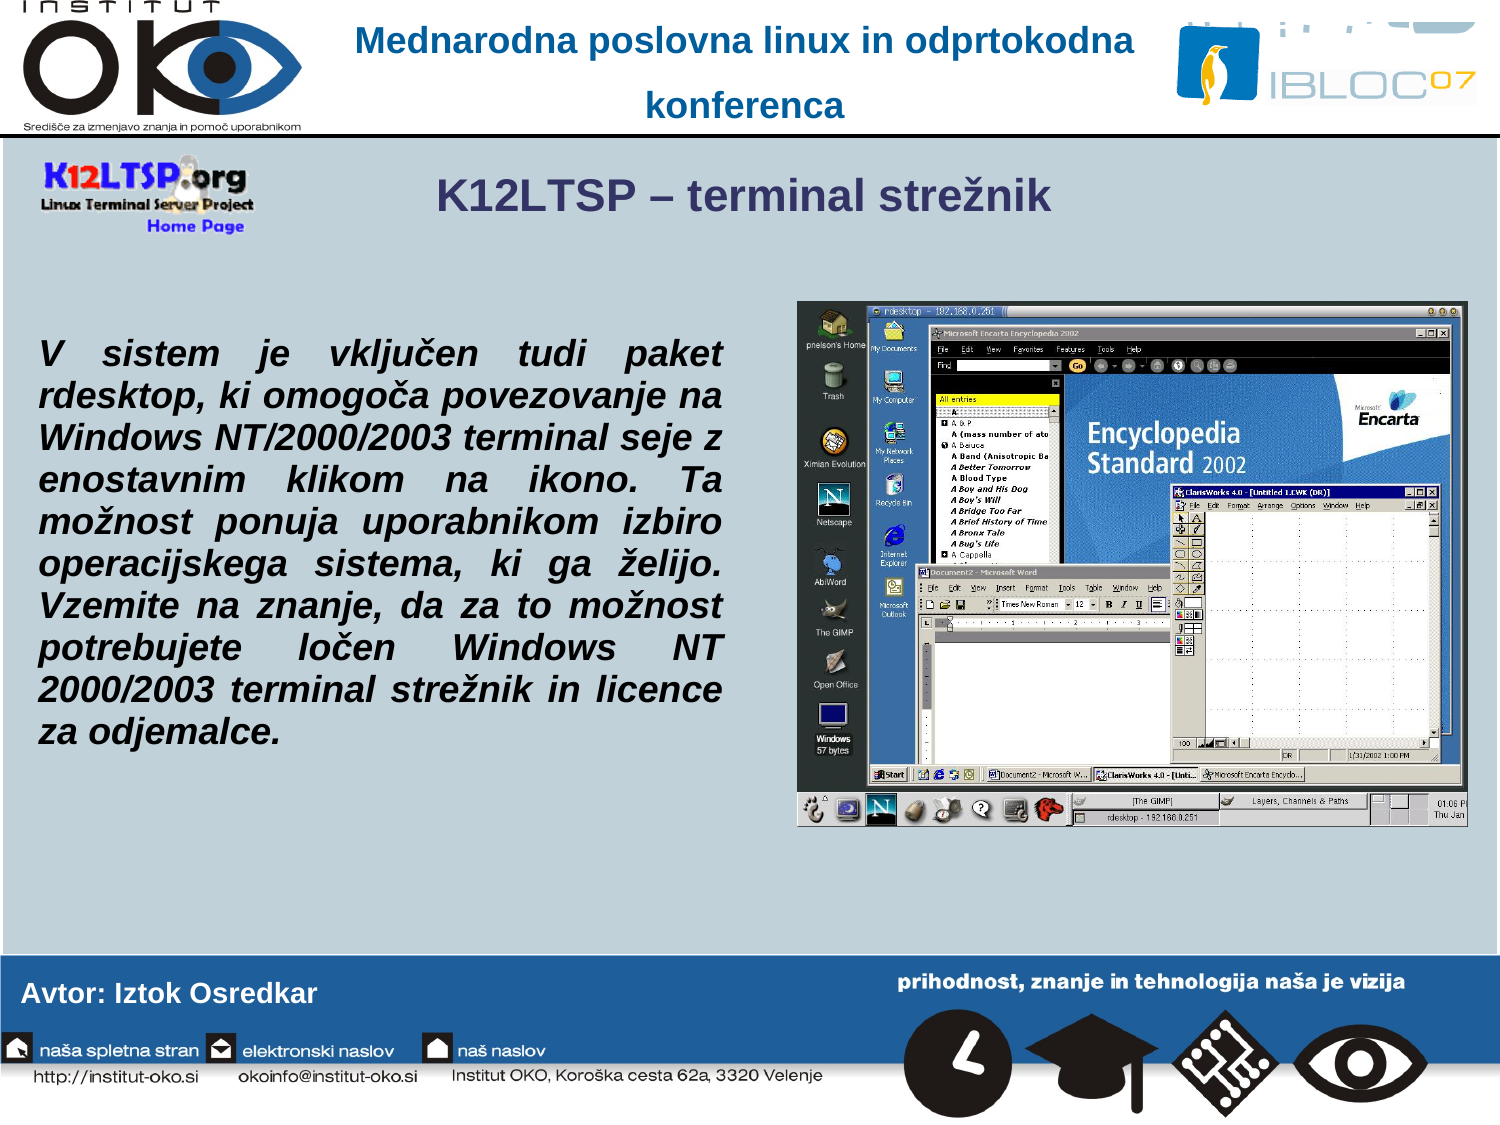

Mednarodna poslovna linux in odprtokodna
konferenca
Avtor: Iztok Osredkar
# K12LTSP – terminal strežnik
V sistem je vključen tudi paket rdesktop, ki omogoča povezovanje na Windows NT/2000/2003 terminal seje z enostavnim klikom na ikono. Ta možnost ponuja uporabnikom izbiro operacijskega sistema, ki ga želijo. Vzemite na znanje, da za to možnost potrebujete ločen Windows NT 2000/2003 terminal strežnik in licence za odjemalce.